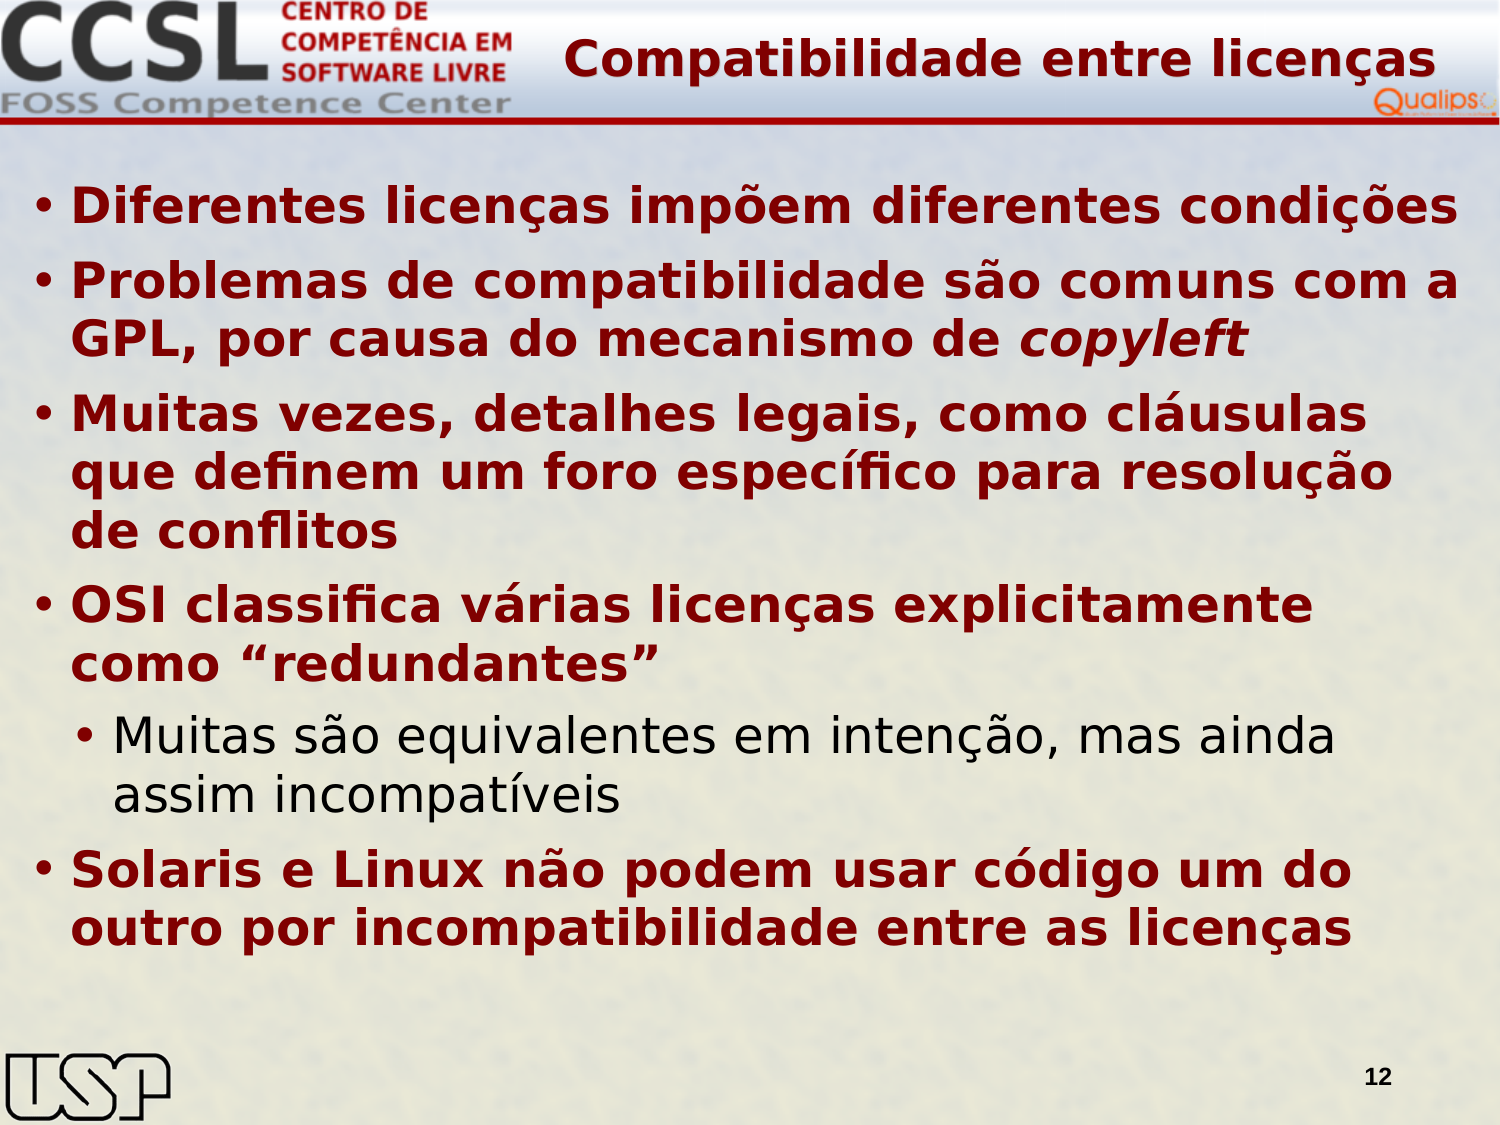

# Compatibilidade entre licenças
Diferentes licenças impõem diferentes condições
Problemas de compatibilidade são comuns com a GPL, por causa do mecanismo de copyleft
Muitas vezes, detalhes legais, como cláusulas que definem um foro específico para resolução de conflitos
OSI classifica várias licenças explicitamente como “redundantes”
Muitas são equivalentes em intenção, mas ainda assim incompatíveis
Solaris e Linux não podem usar código um do outro por incompatibilidade entre as licenças